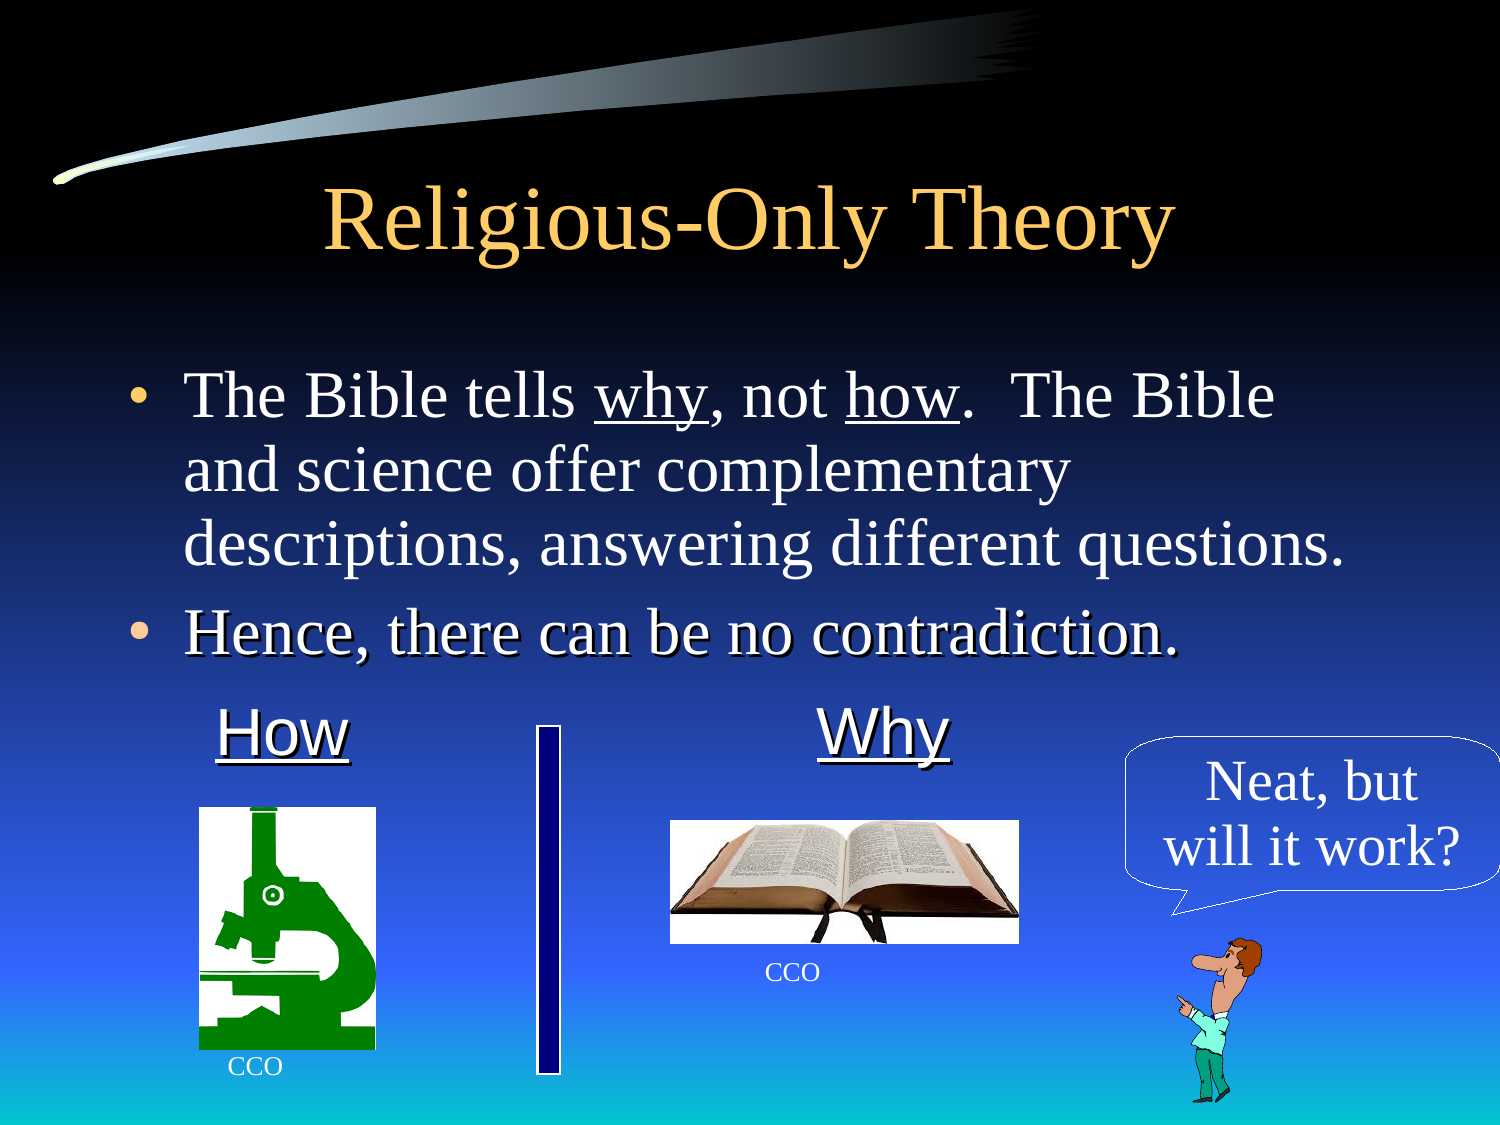

# Religious-Only Theory
The Bible tells why, not how. The Bible and science offer complementary descriptions, answering different questions.
Hence, there can be no contradiction.
Why
How
CCO
CCO
Neat, but
will it work?